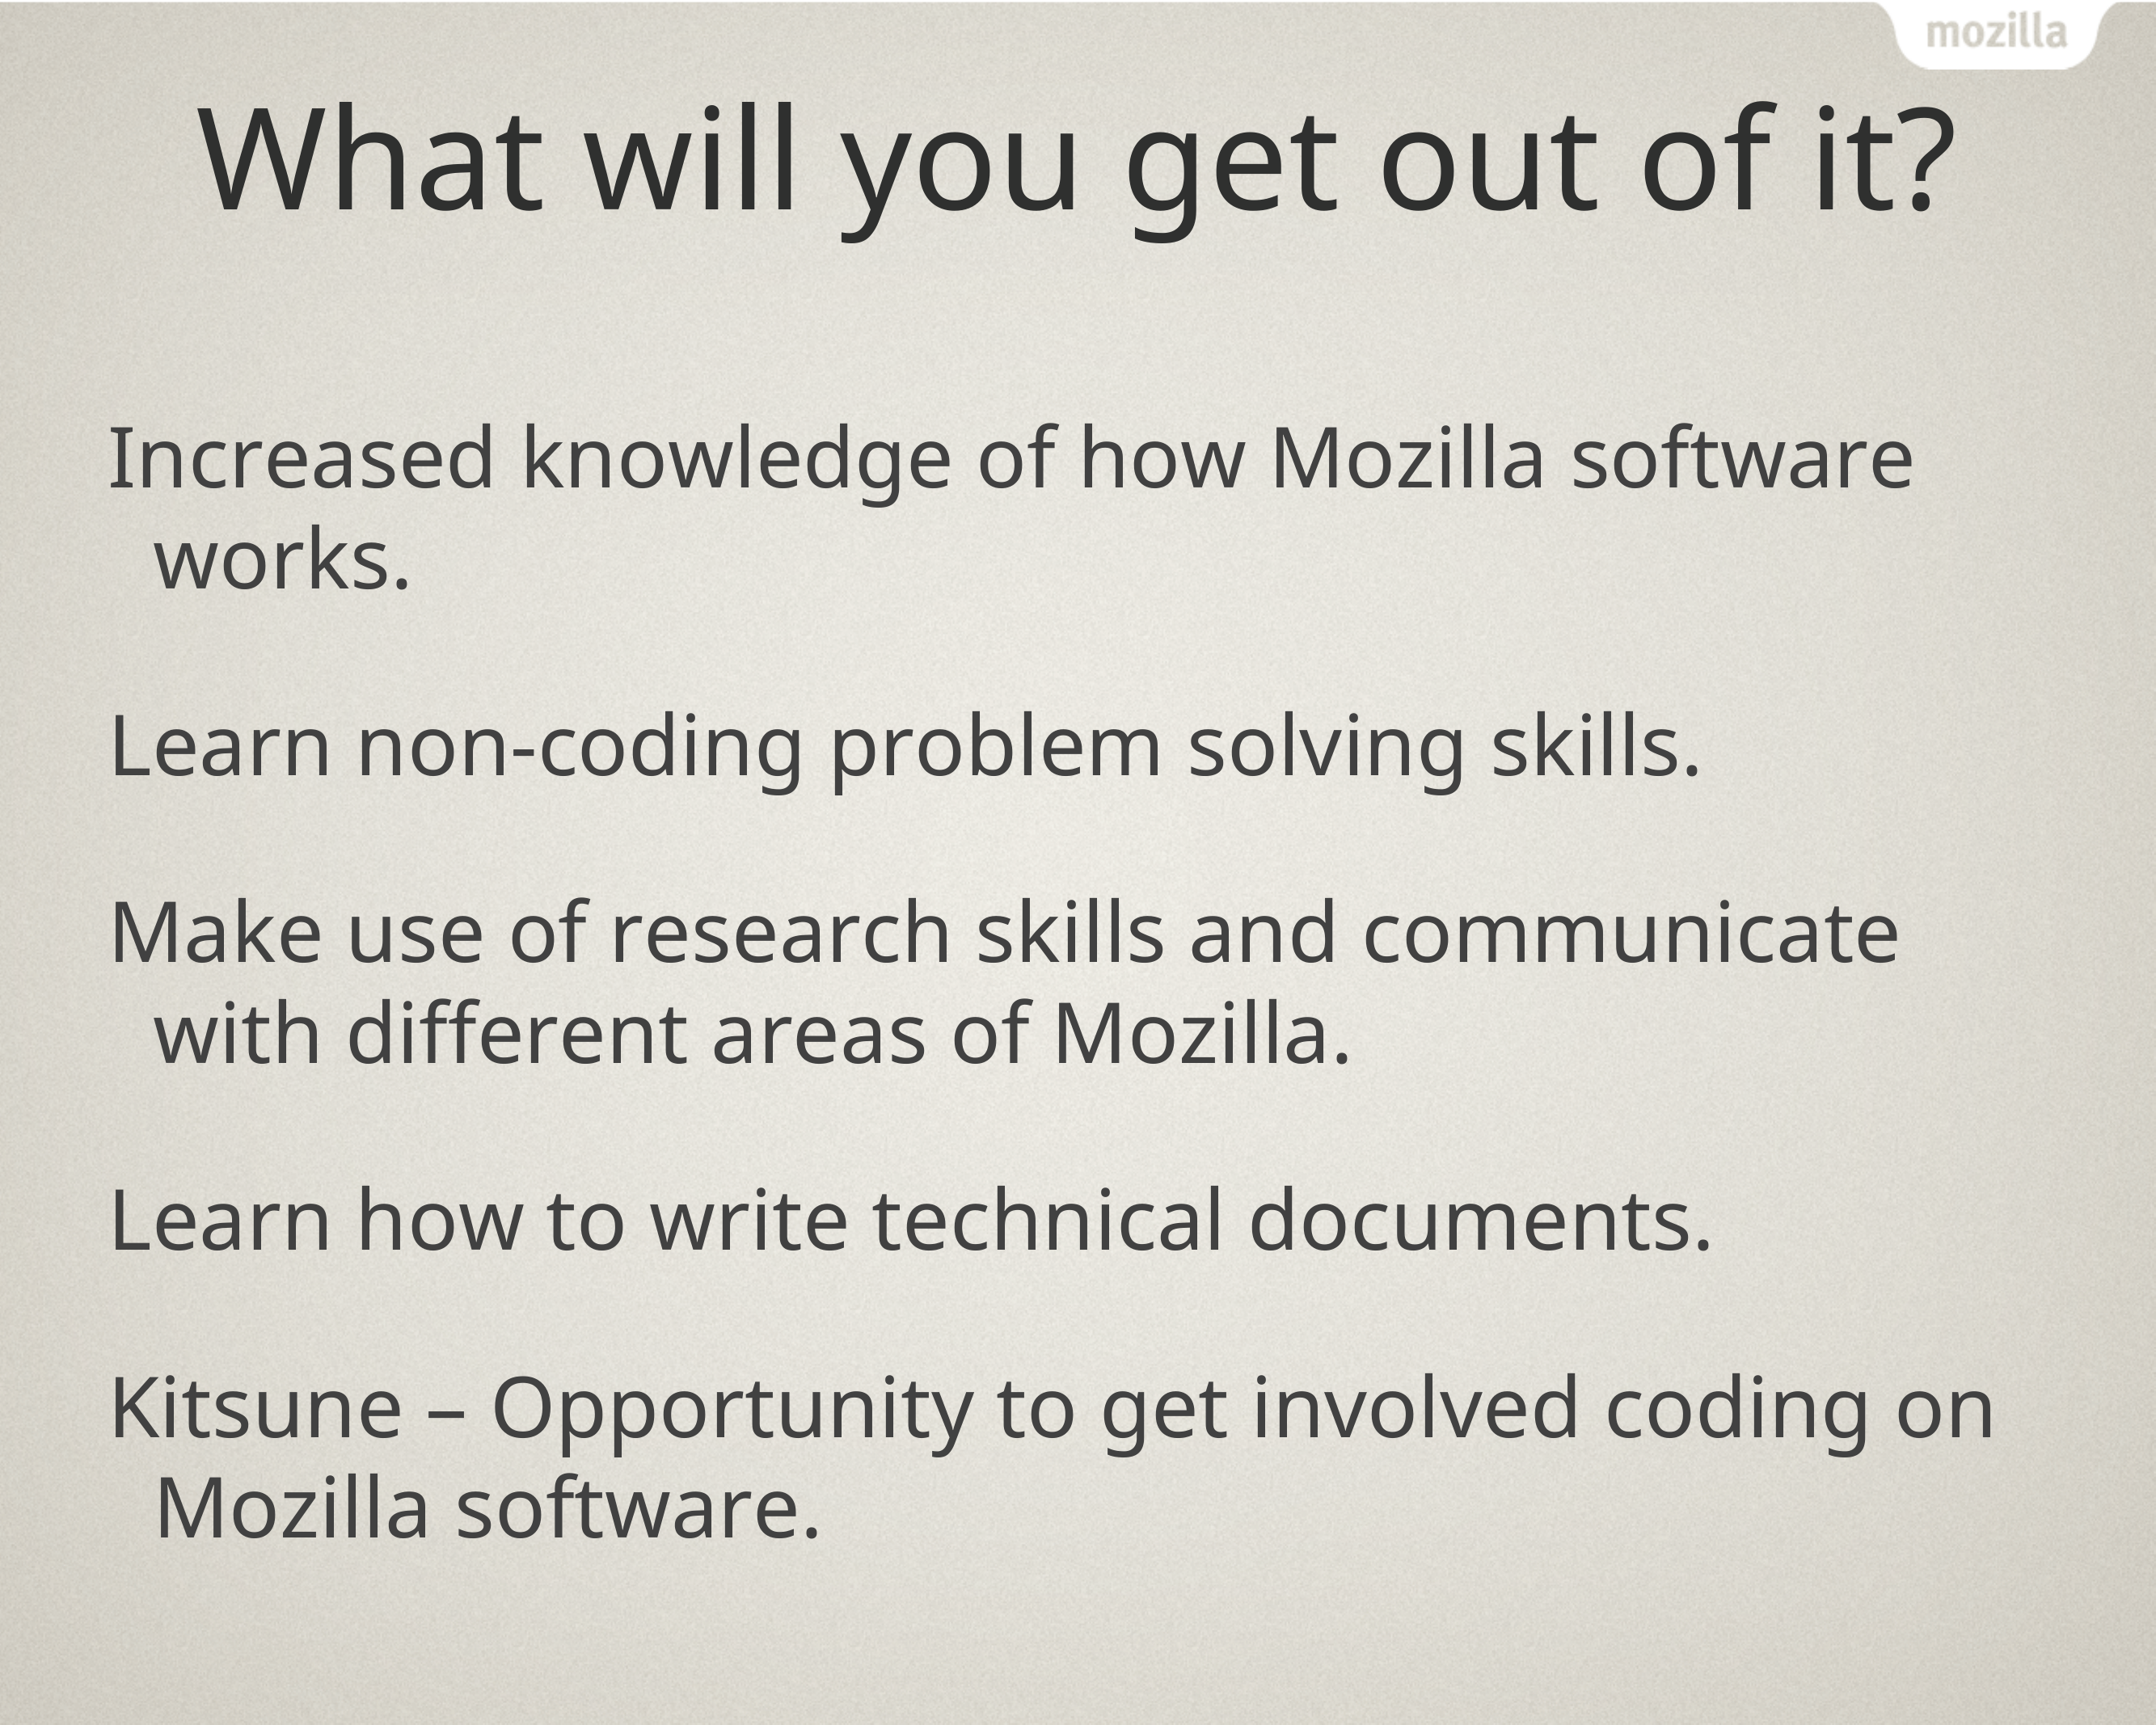

# What will you get out of it?
Increased knowledge of how Mozilla software works.
Learn non-coding problem solving skills.
Make use of research skills and communicate with different areas of Mozilla.
Learn how to write technical documents.
Kitsune – Opportunity to get involved coding on Mozilla software.